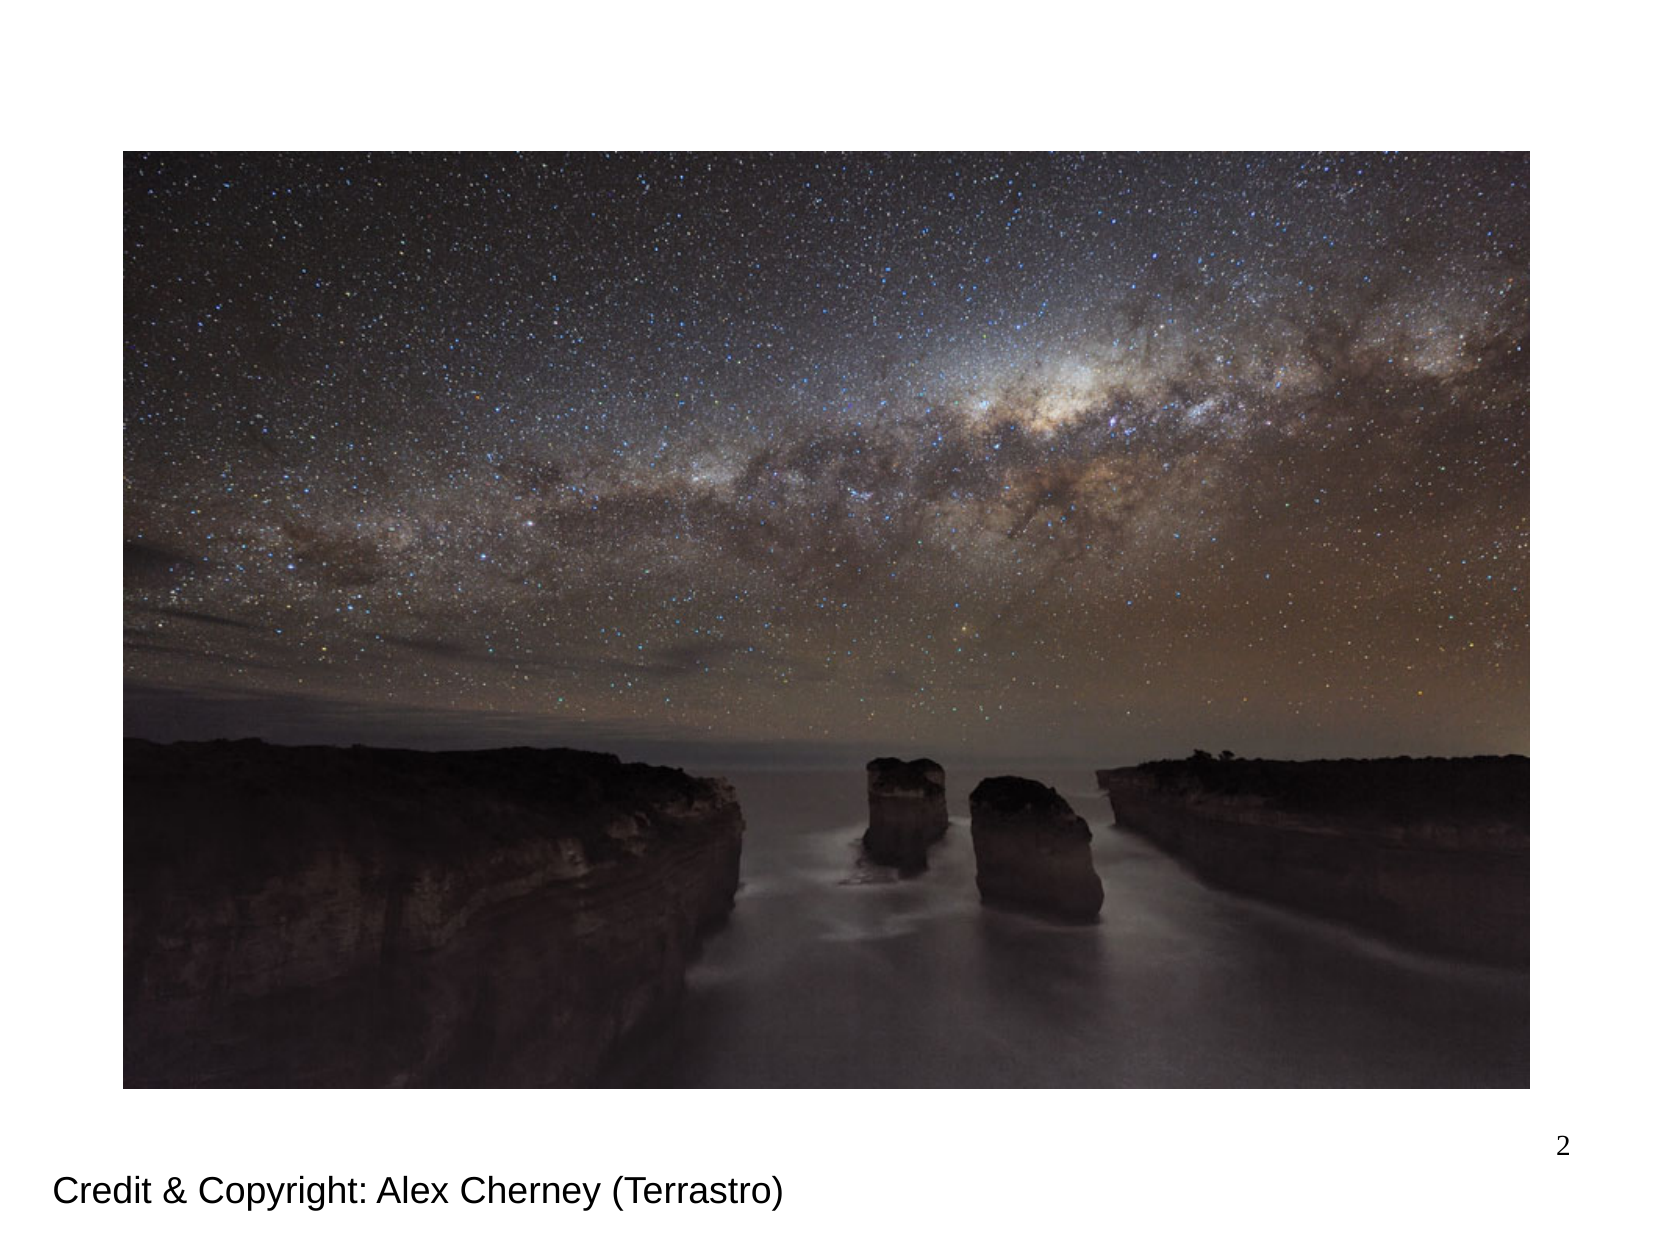

2
Credit & Copyright: Alex Cherney (Terrastro)